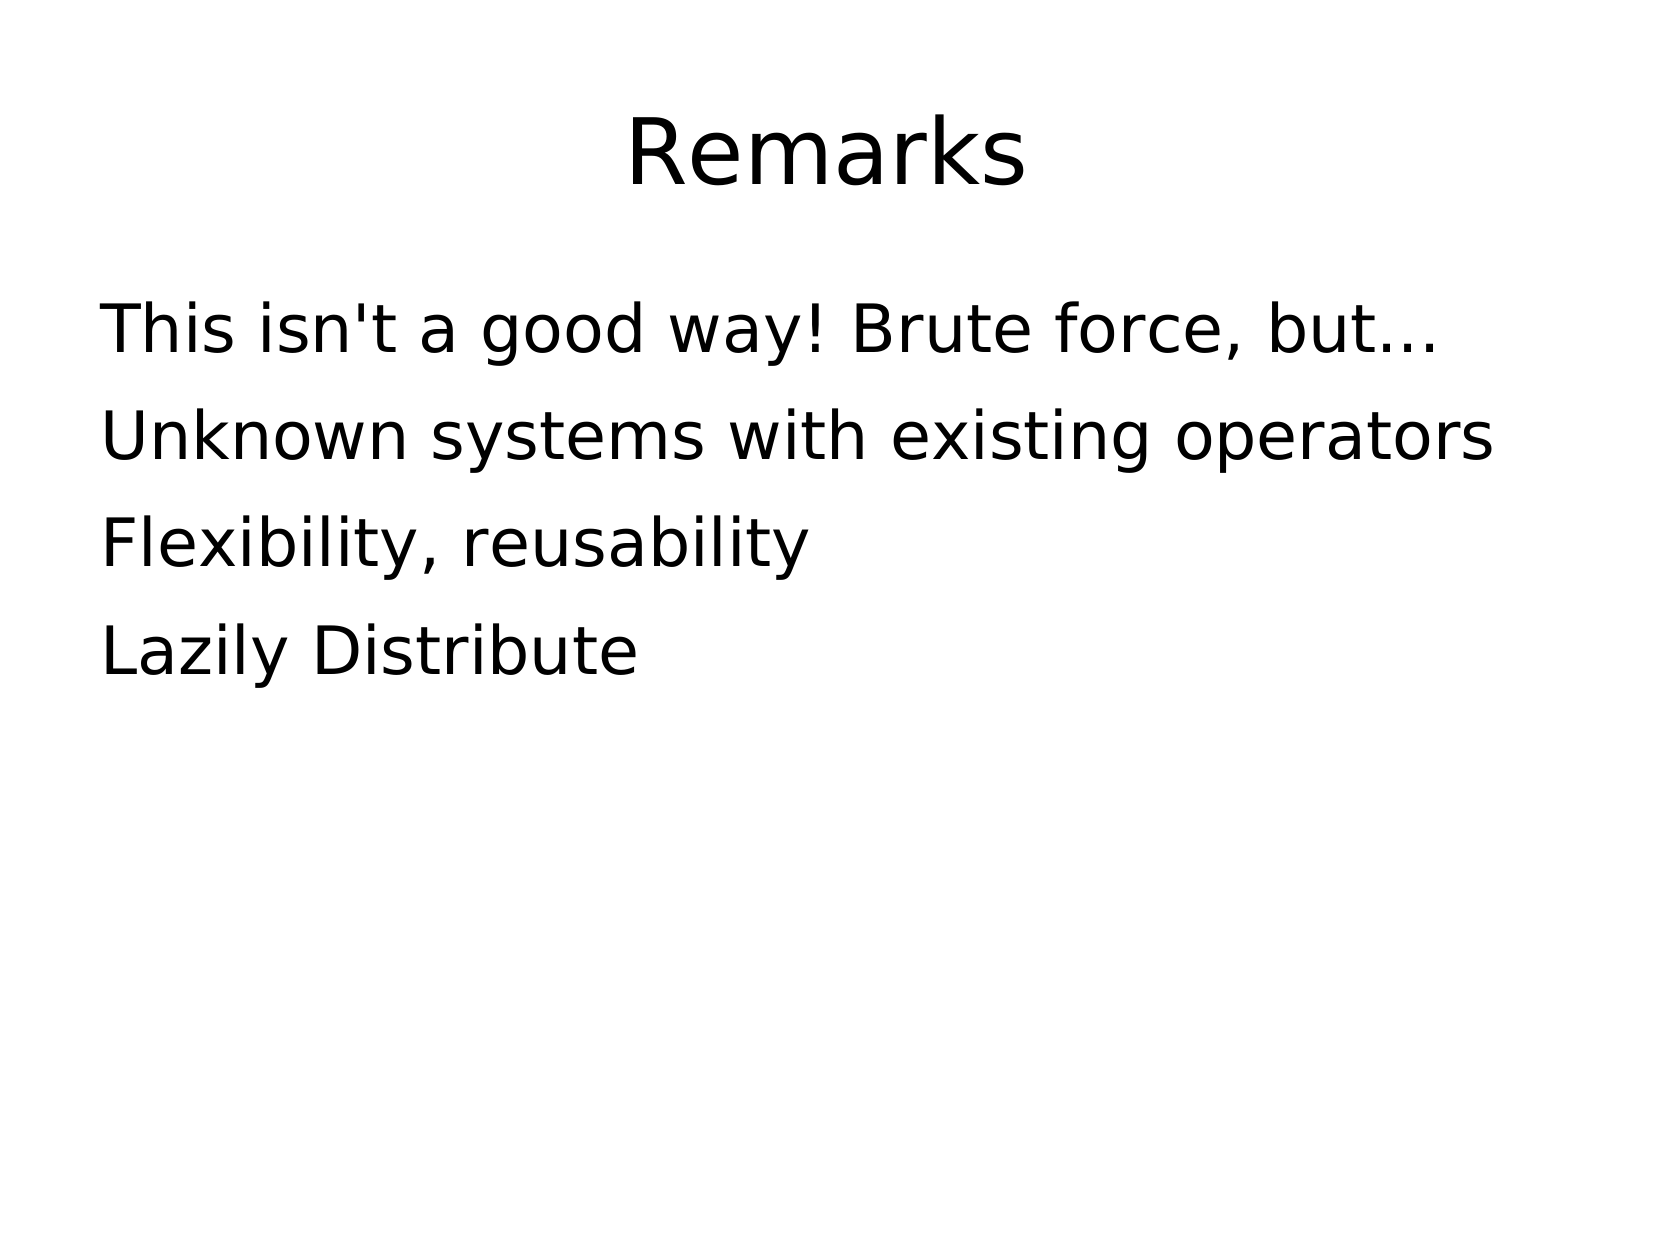

# Remarks
This isn't a good way! Brute force, but...
Unknown systems with existing operators
Flexibility, reusability
Lazily Distribute